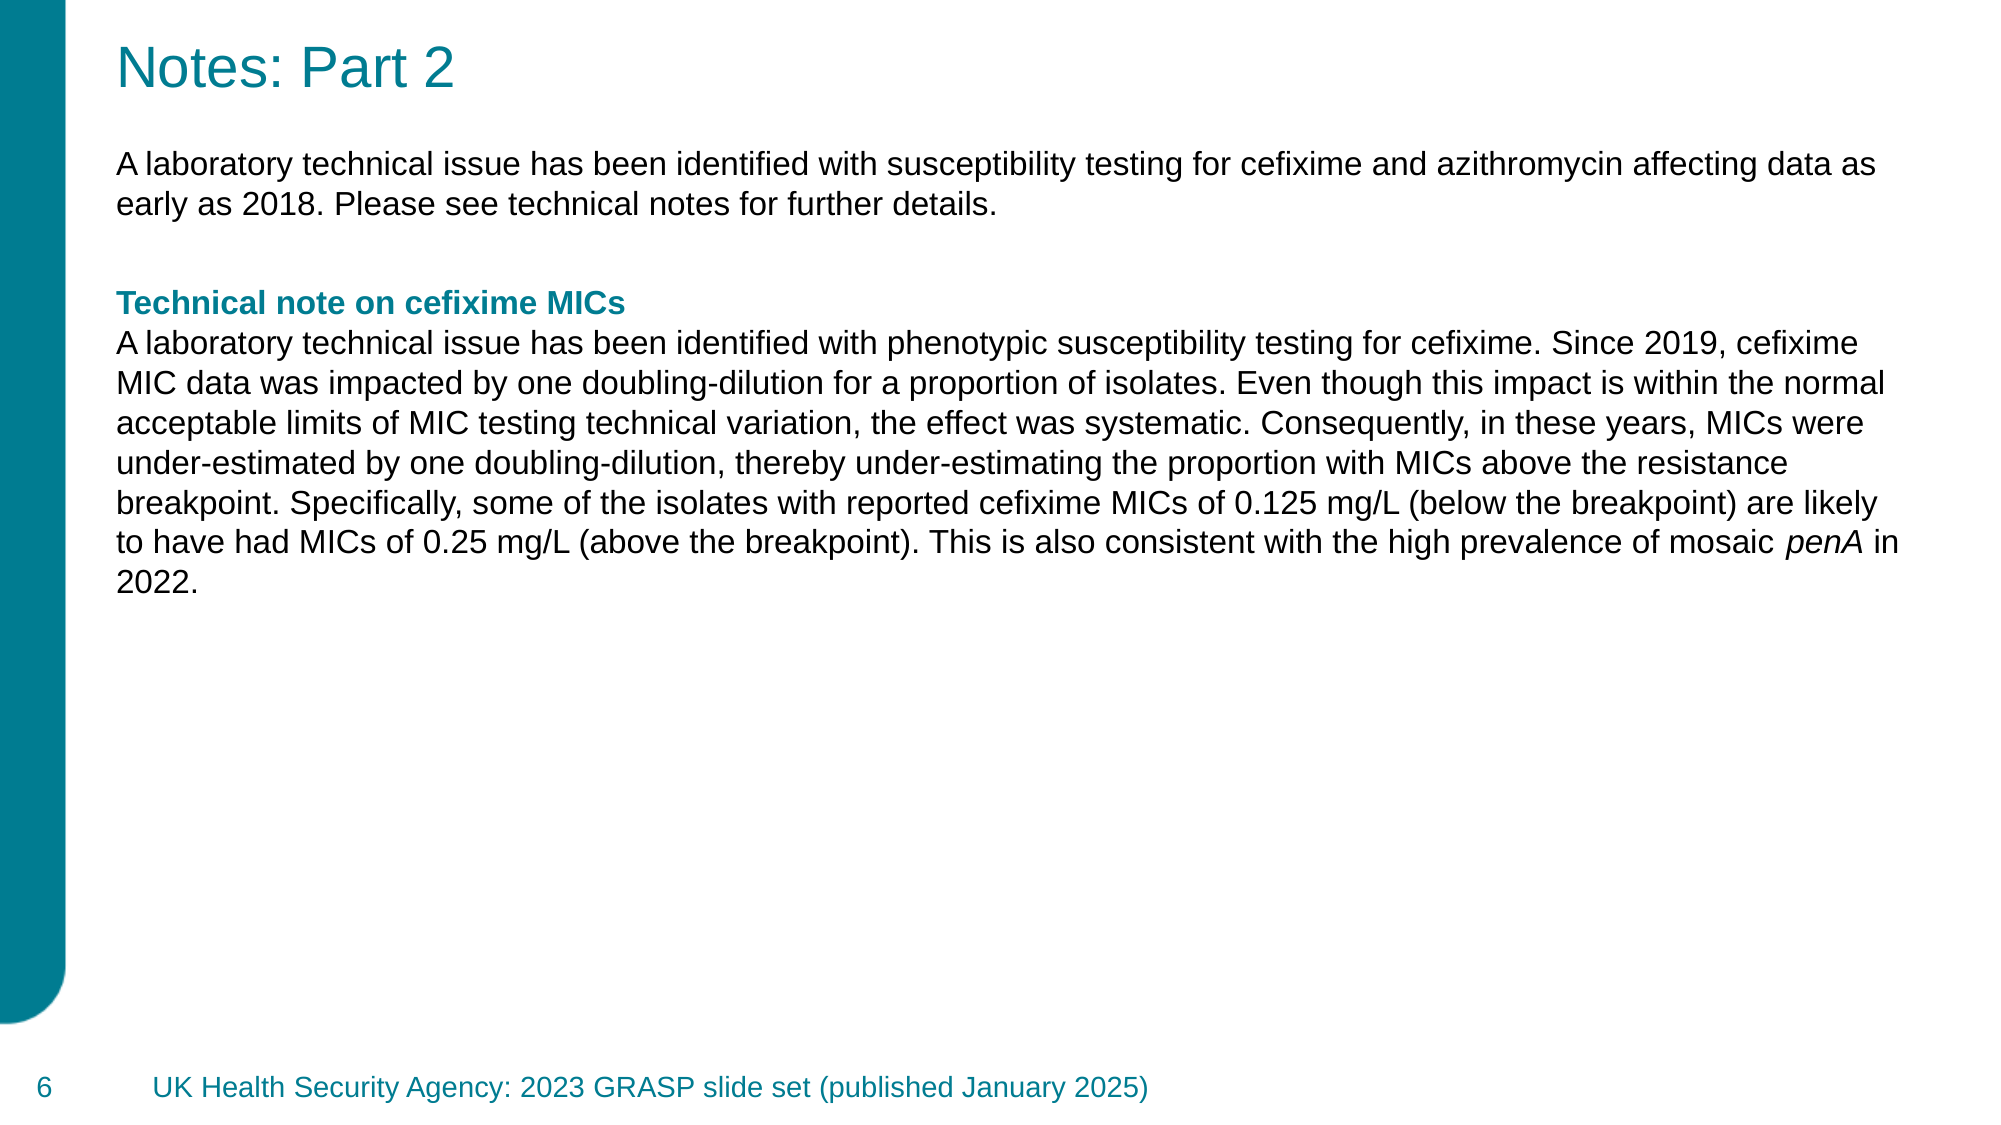

# Notes: Part 2
A laboratory technical issue has been identified with susceptibility testing for cefixime and azithromycin affecting data as early as 2018. Please see technical notes for further details.
Technical note on cefixime MICs
A laboratory technical issue has been identified with phenotypic susceptibility testing for cefixime. Since 2019, cefixime MIC data was impacted by one doubling-dilution for a proportion of isolates. Even though this impact is within the normal acceptable limits of MIC testing technical variation, the effect was systematic. Consequently, in these years, MICs were under-estimated by one doubling-dilution, thereby under-estimating the proportion with MICs above the resistance breakpoint. Specifically, some of the isolates with reported cefixime MICs of 0.125 mg/L (below the breakpoint) are likely to have had MICs of 0.25 mg/L (above the breakpoint). This is also consistent with the high prevalence of mosaic penA in 2022.
6
UK Health Security Agency: 2023 GRASP slide set (published January 2025)